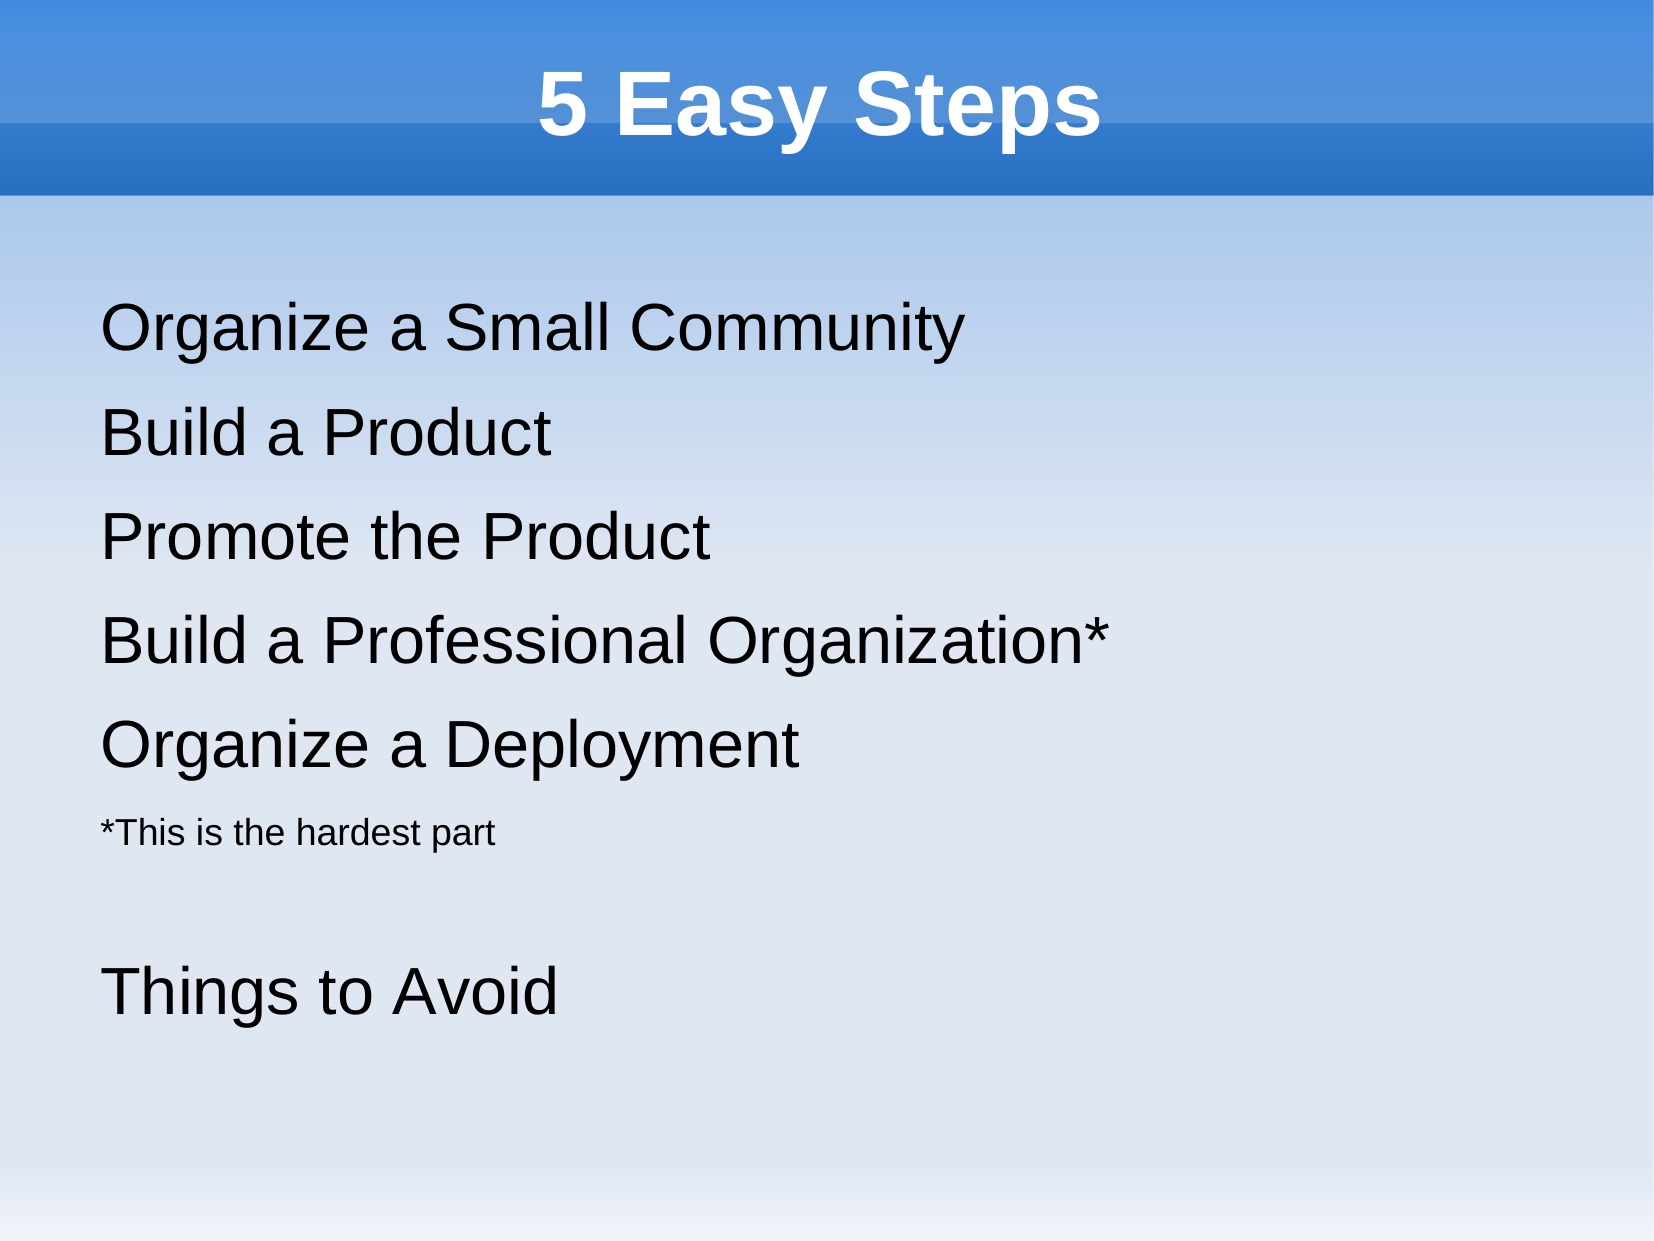

# 5 Easy Steps
Organize a Small Community
Build a Product
Promote the Product
Build a Professional Organization*
Organize a Deployment
*This is the hardest part
Things to Avoid